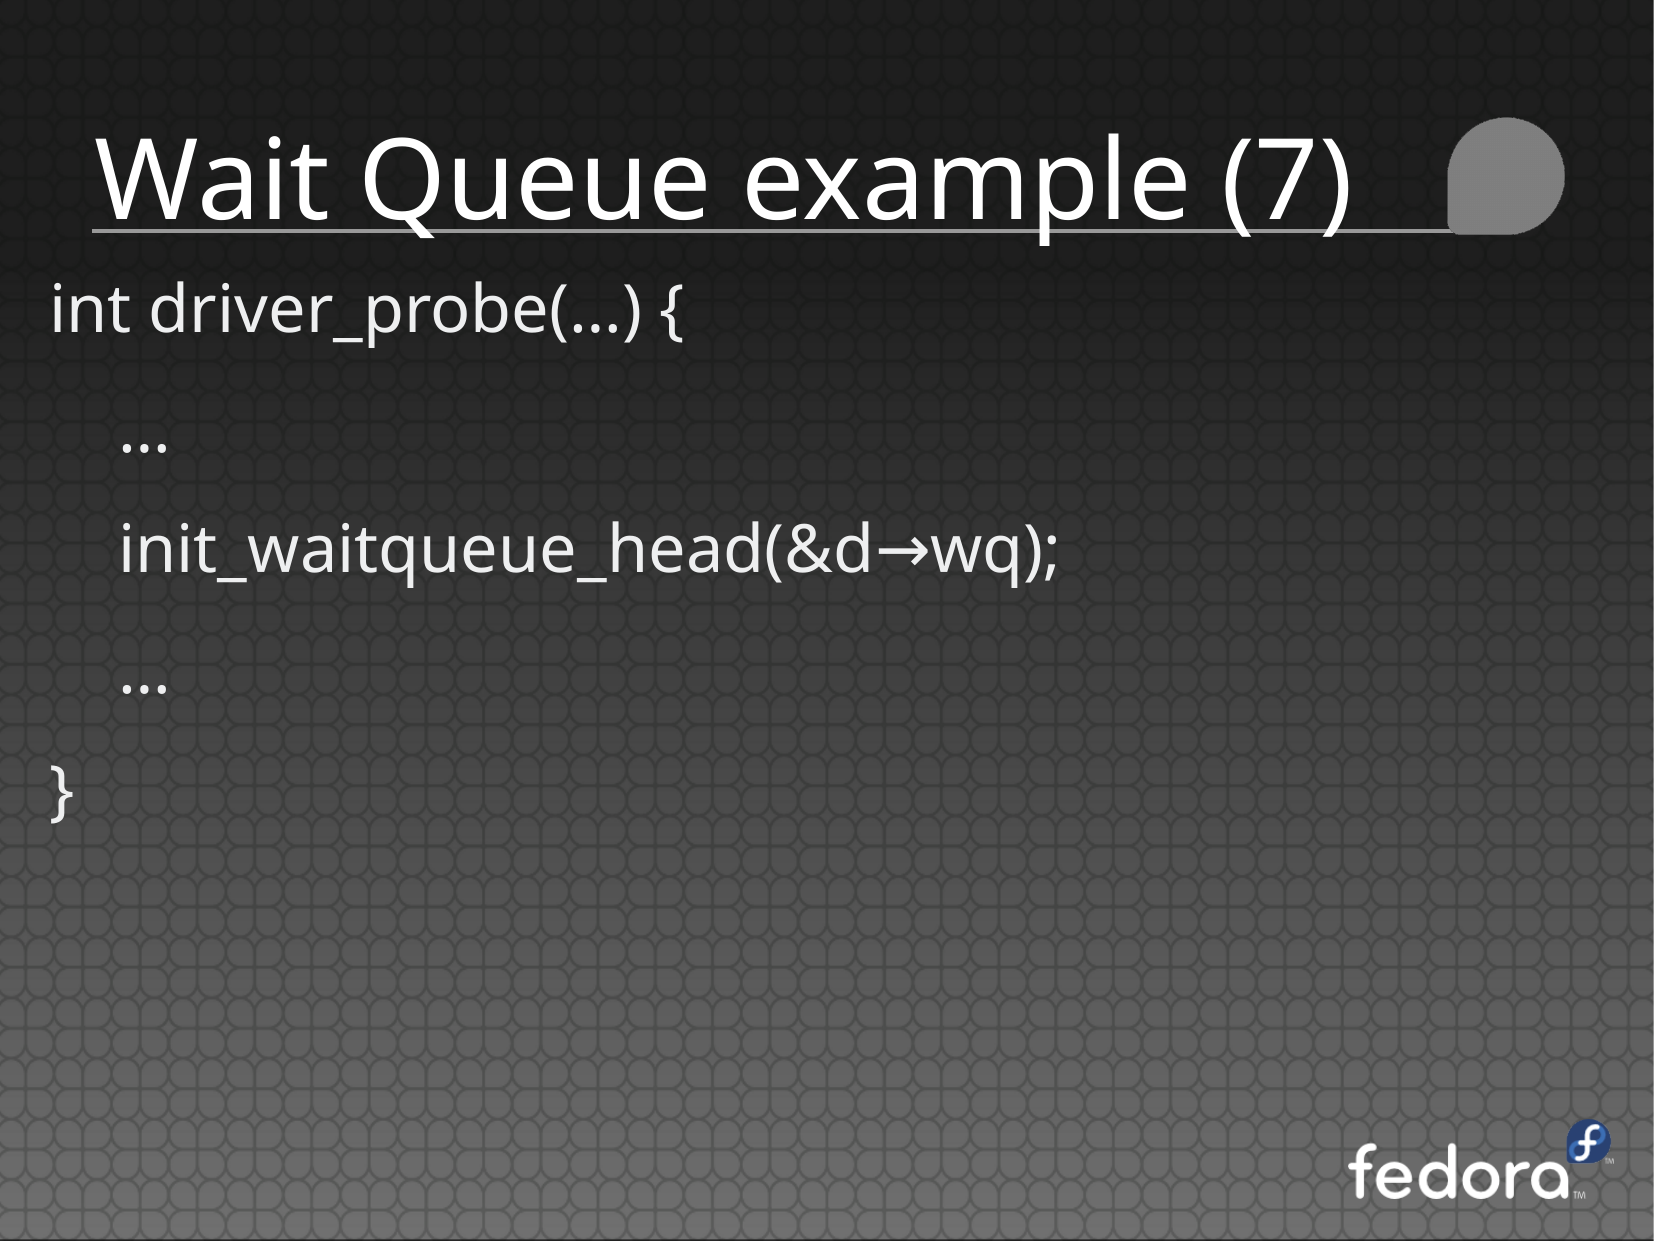

Wait Queue example (7)
# int driver_probe(…) {
 …
 init_waitqueue_head(&d→wq);
 …
}